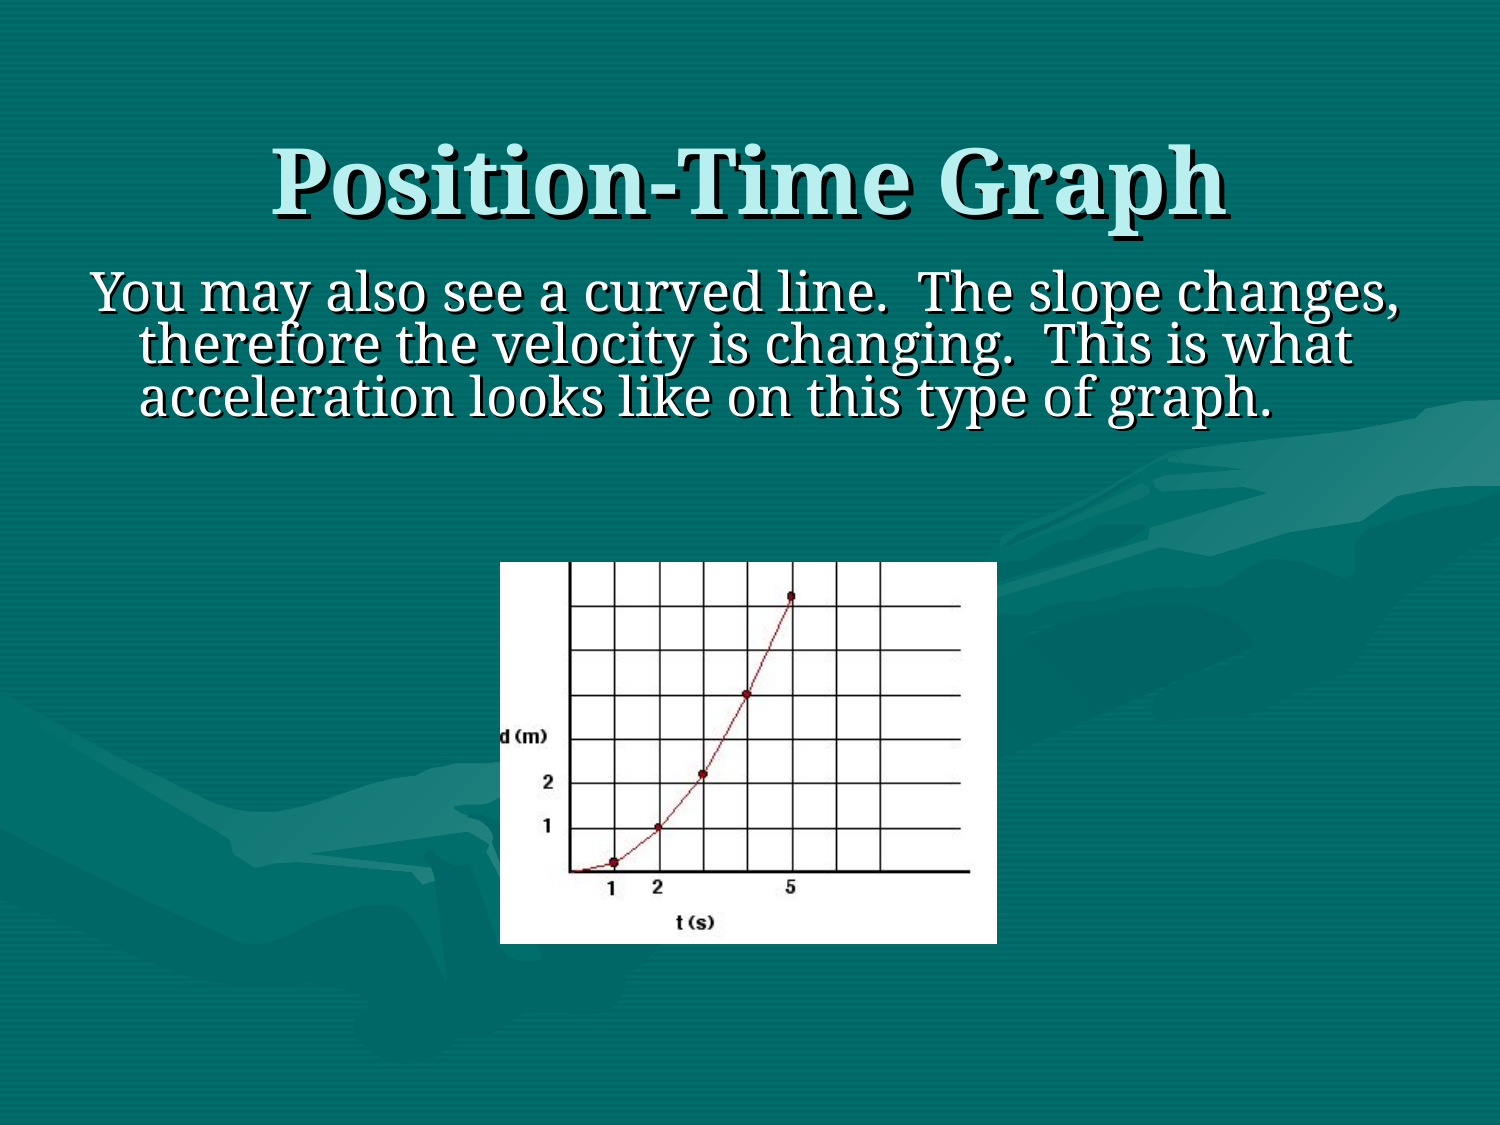

# Position-Time Graph
You may also see a curved line. The slope changes, therefore the velocity is changing. This is what acceleration looks like on this type of graph.